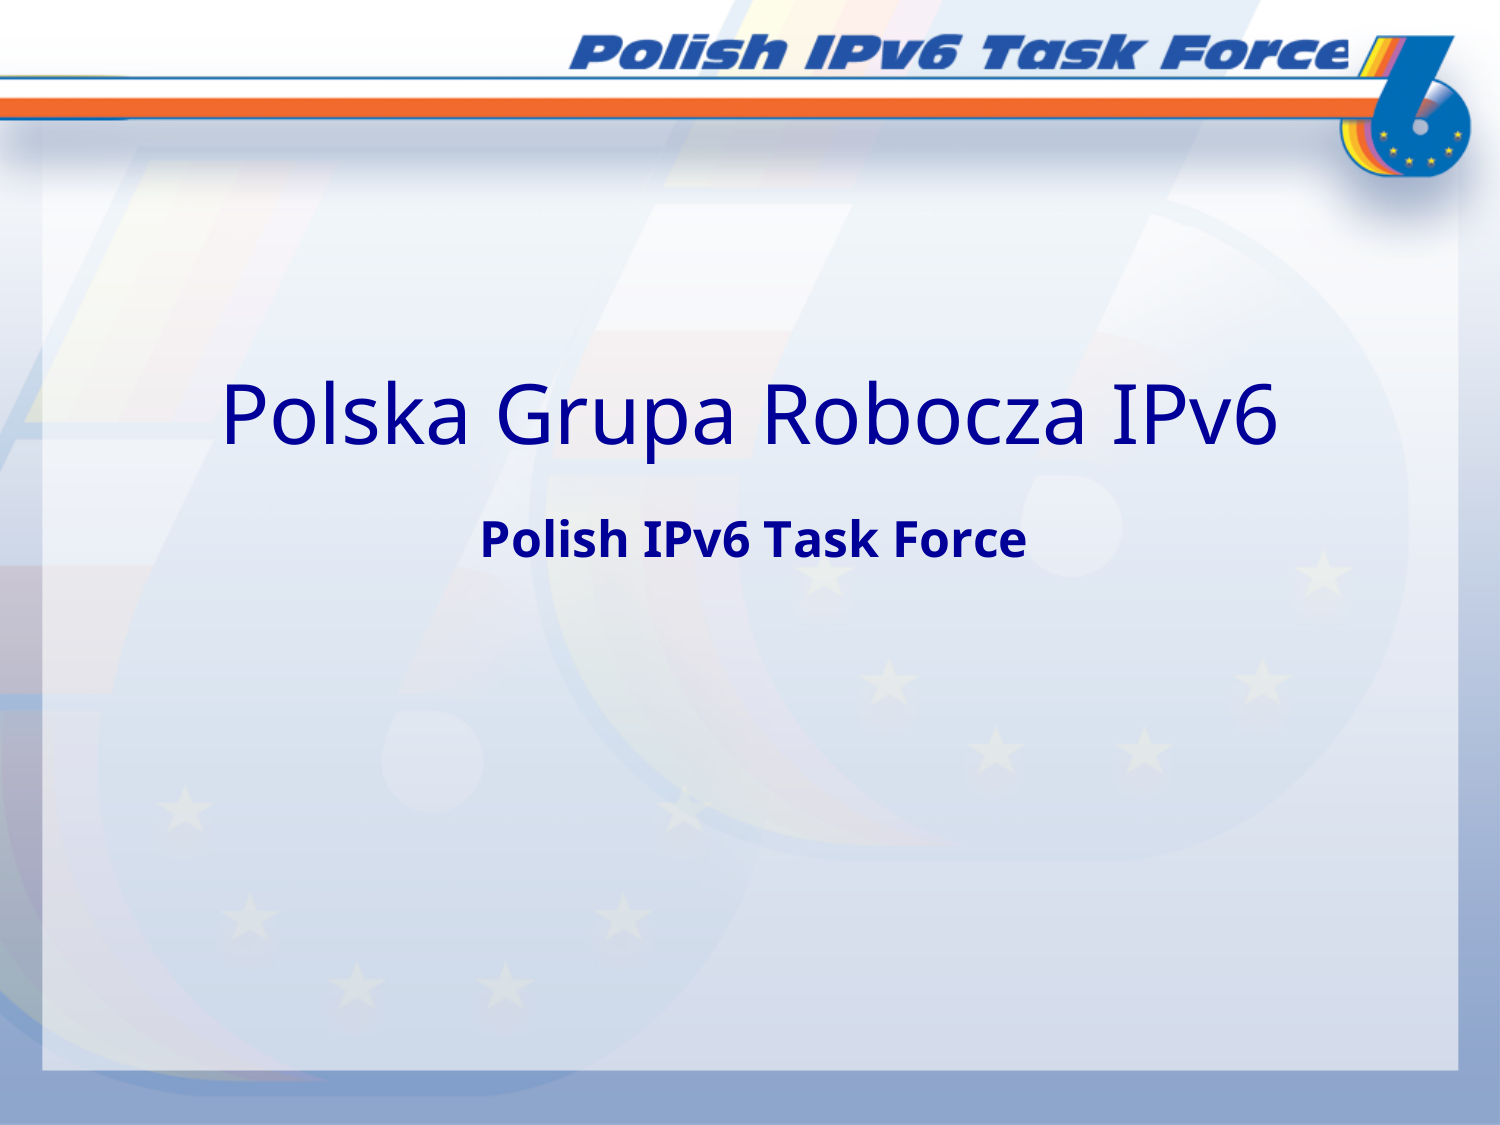

# Polska Grupa Robocza IPv6 Polish IPv6 Task Force